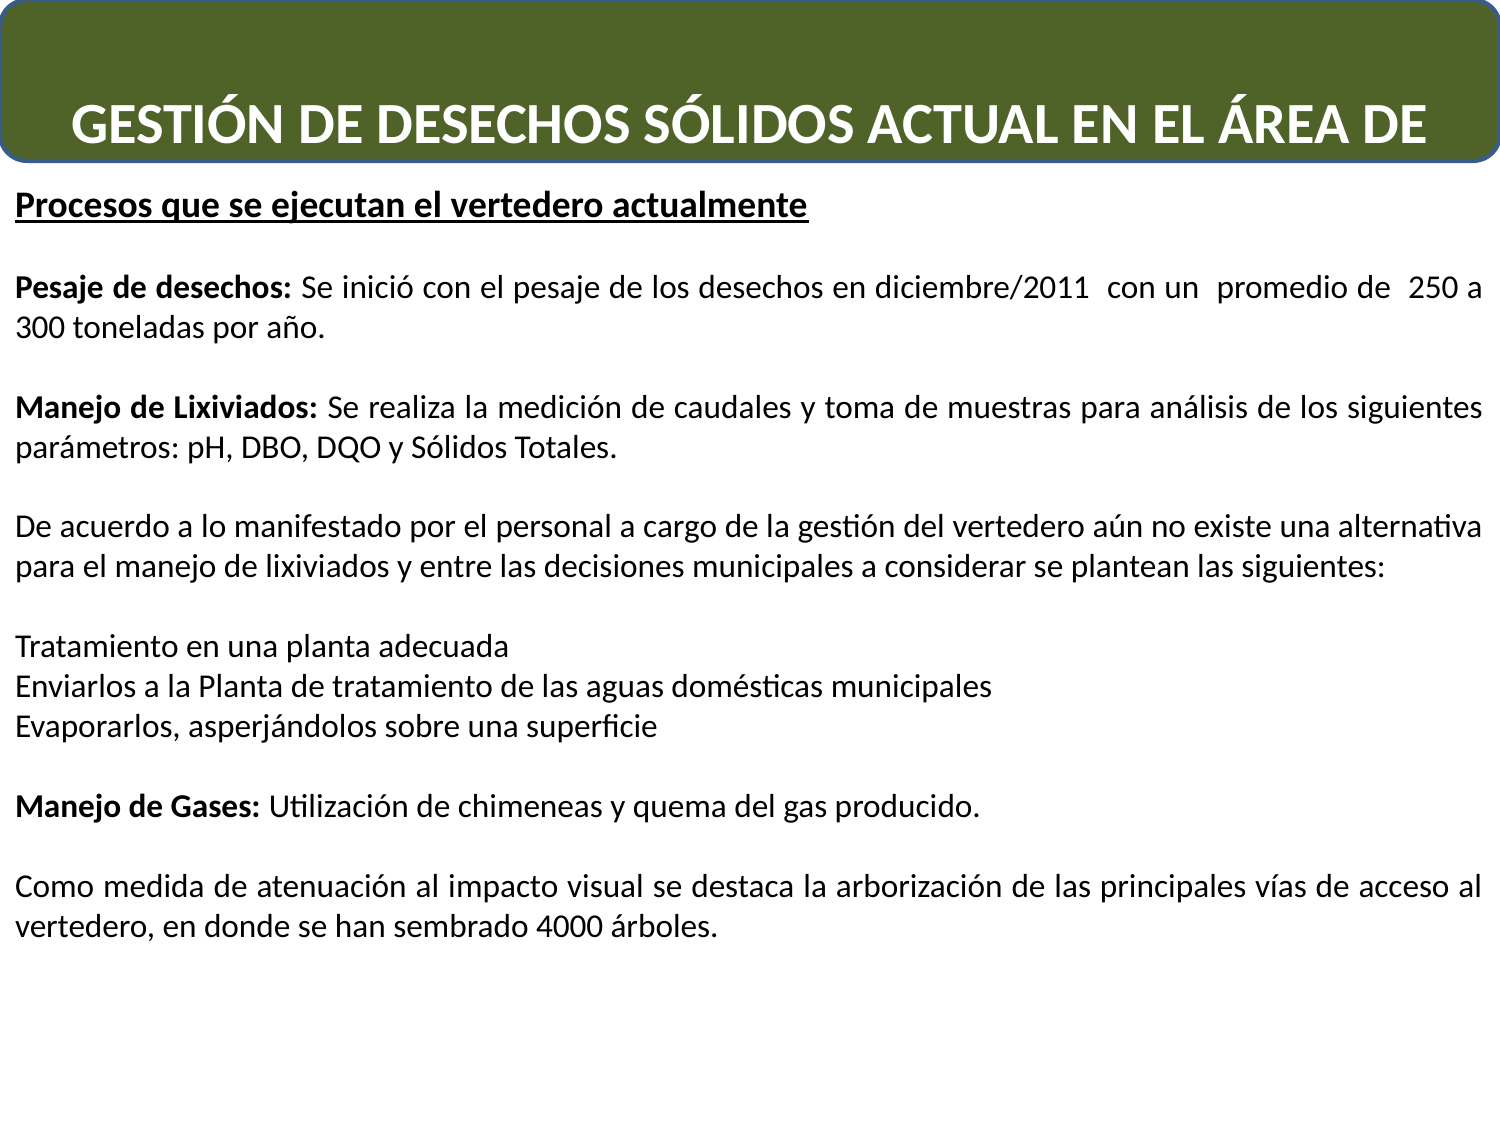

GESTIÓN DE DESECHOS SÓLIDOS ACTUAL EN EL ÁREA DE INFLUENCIA
Procesos que se ejecutan el vertedero actualmente
Pesaje de desechos: Se inició con el pesaje de los desechos en diciembre/2011 con un promedio de 250 a 300 toneladas por año.
Manejo de Lixiviados: Se realiza la medición de caudales y toma de muestras para análisis de los siguientes parámetros: pH, DBO, DQO y Sólidos Totales.
De acuerdo a lo manifestado por el personal a cargo de la gestión del vertedero aún no existe una alternativa para el manejo de lixiviados y entre las decisiones municipales a considerar se plantean las siguientes:
Tratamiento en una planta adecuada
Enviarlos a la Planta de tratamiento de las aguas domésticas municipales
Evaporarlos, asperjándolos sobre una superficie
Manejo de Gases: Utilización de chimeneas y quema del gas producido.
Como medida de atenuación al impacto visual se destaca la arborización de las principales vías de acceso al vertedero, en donde se han sembrado 4000 árboles.